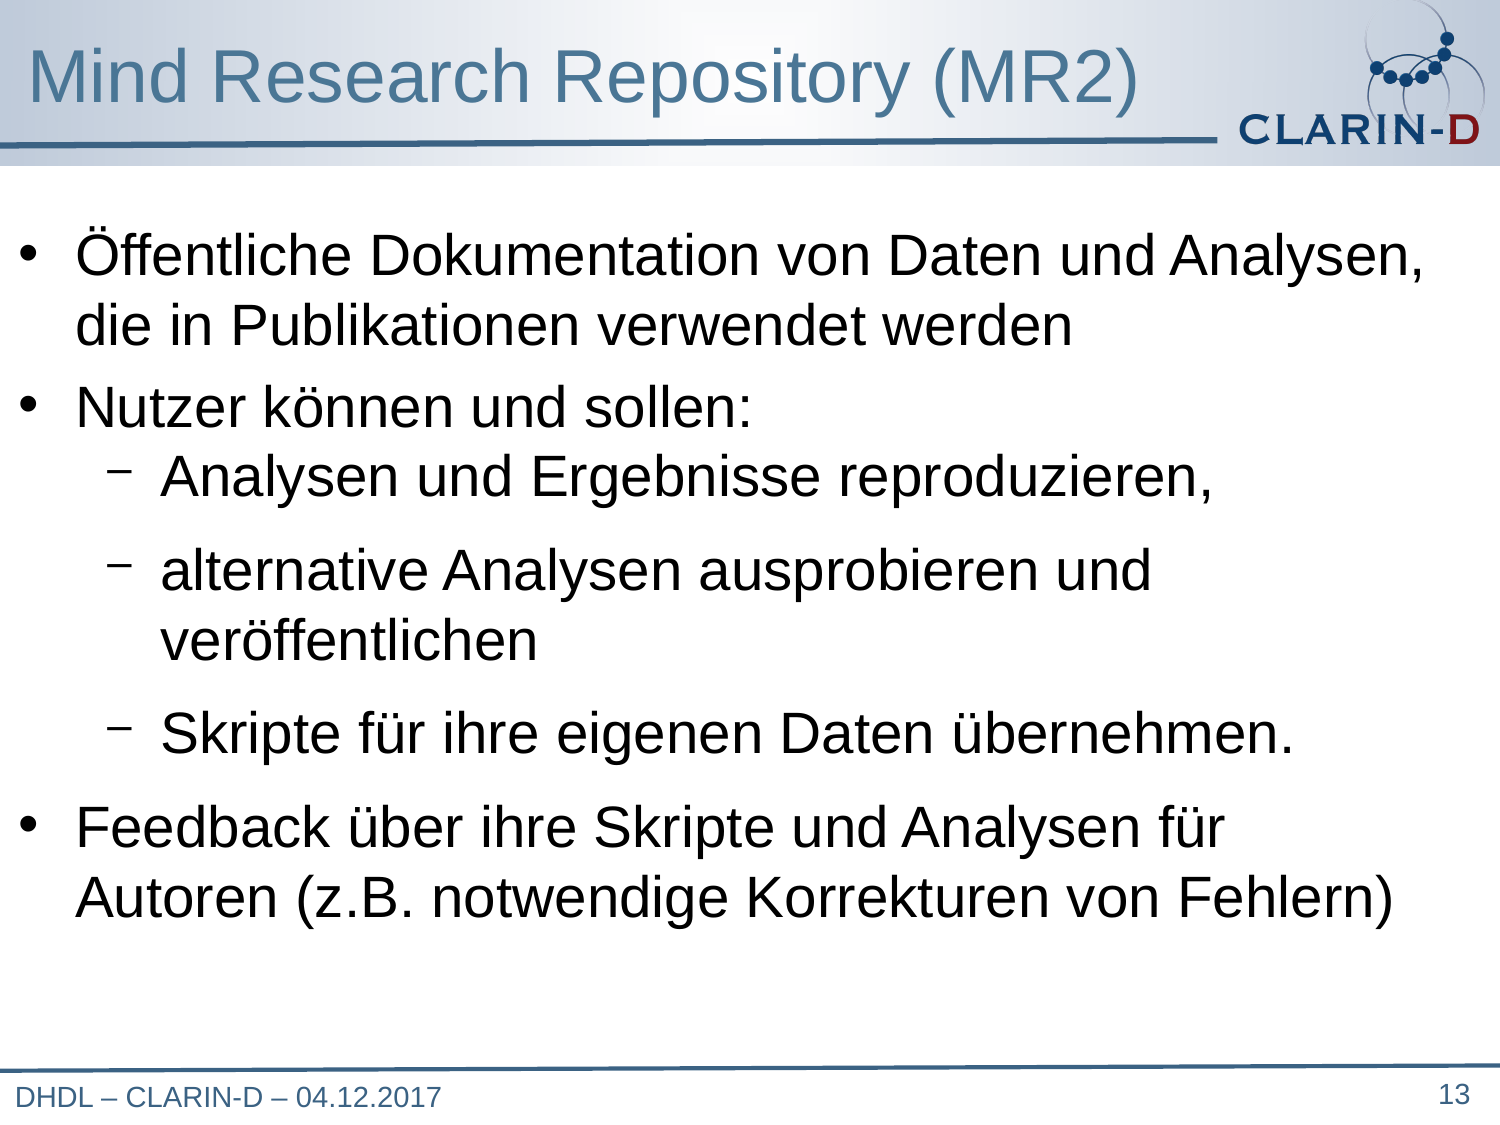

# Mind Research Repository (MR2)
Öffentliche Dokumentation von Daten und Analysen, die in Publikationen verwendet werden
Nutzer können und sollen:
Analysen und Ergebnisse reproduzieren,
alternative Analysen ausprobieren und veröffentlichen
Skripte für ihre eigenen Daten übernehmen.
Feedback über ihre Skripte und Analysen für Autoren (z.B. notwendige Korrekturen von Fehlern)